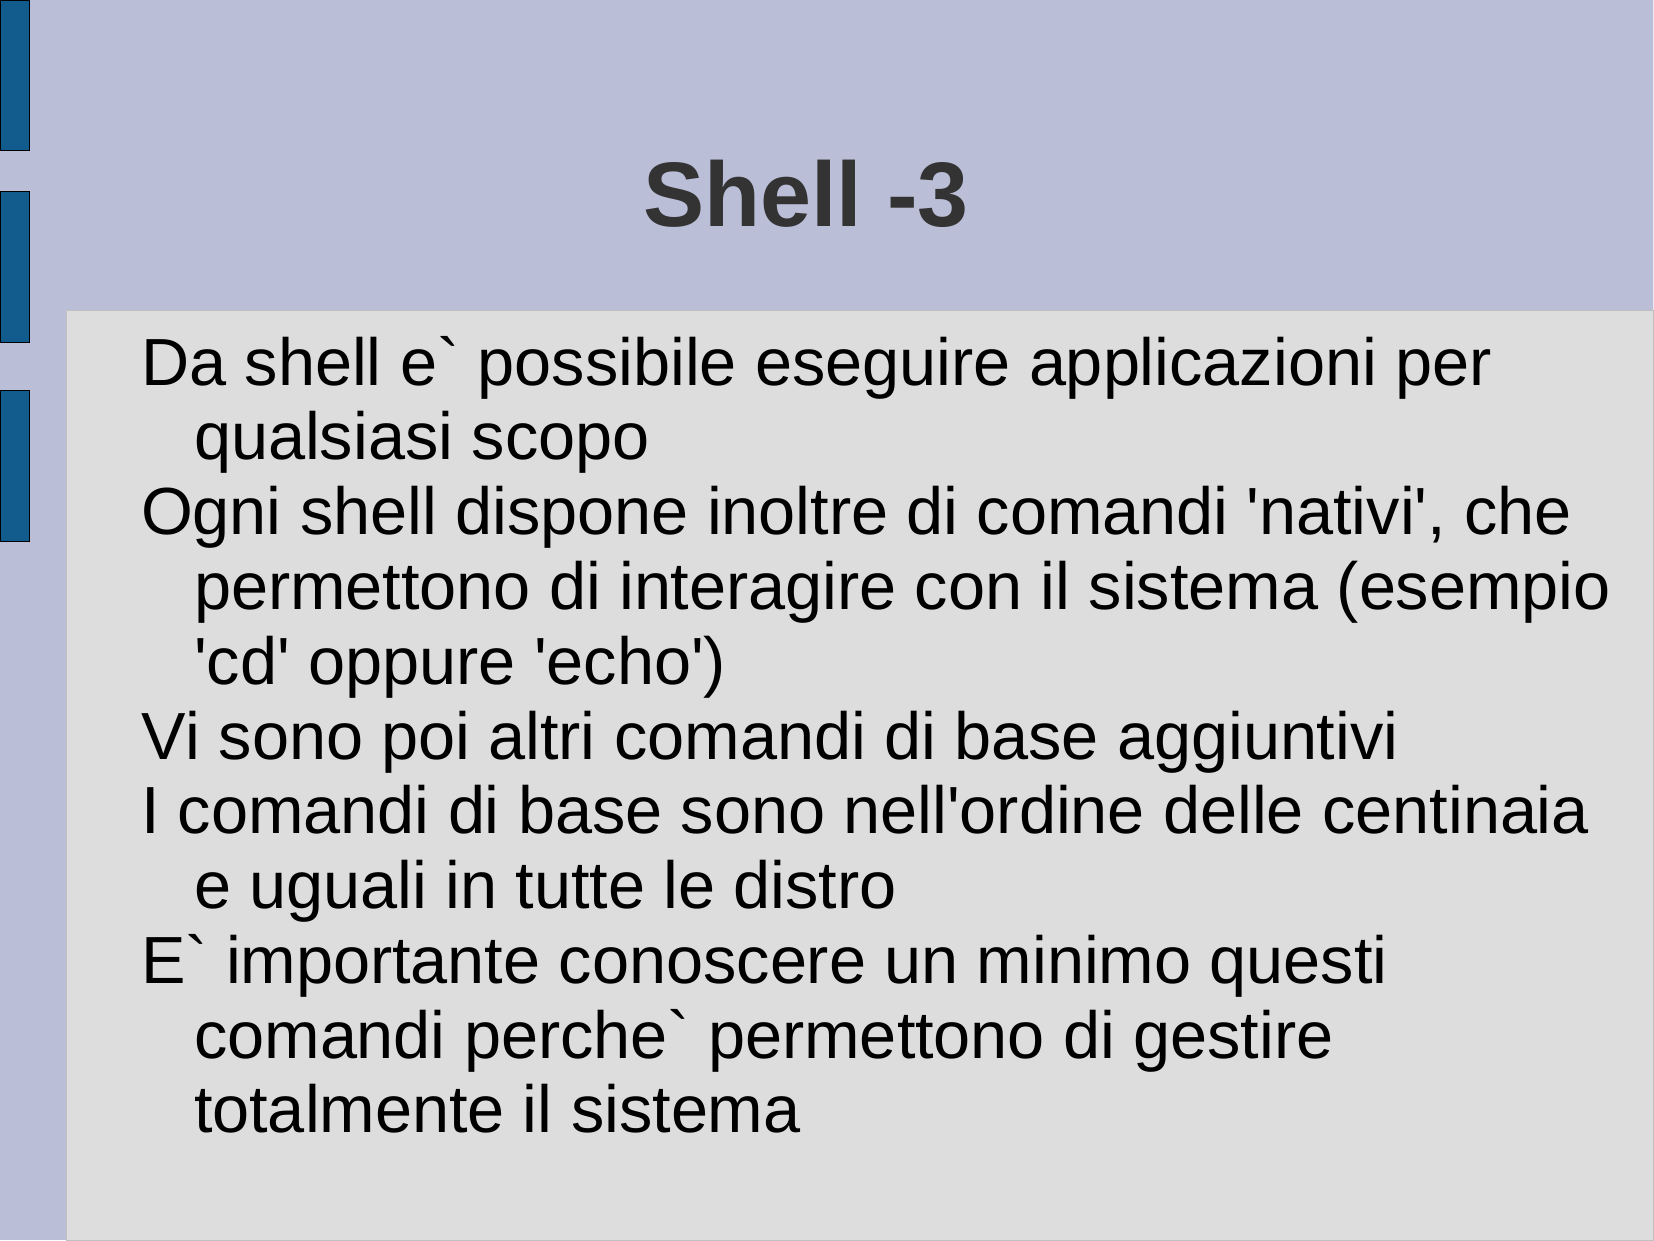

# Shell -3
Da shell e` possibile eseguire applicazioni per qualsiasi scopo
Ogni shell dispone inoltre di comandi 'nativi', che permettono di interagire con il sistema (esempio 'cd' oppure 'echo')
Vi sono poi altri comandi di base aggiuntivi
I comandi di base sono nell'ordine delle centinaia e uguali in tutte le distro
E` importante conoscere un minimo questi comandi perche` permettono di gestire totalmente il sistema